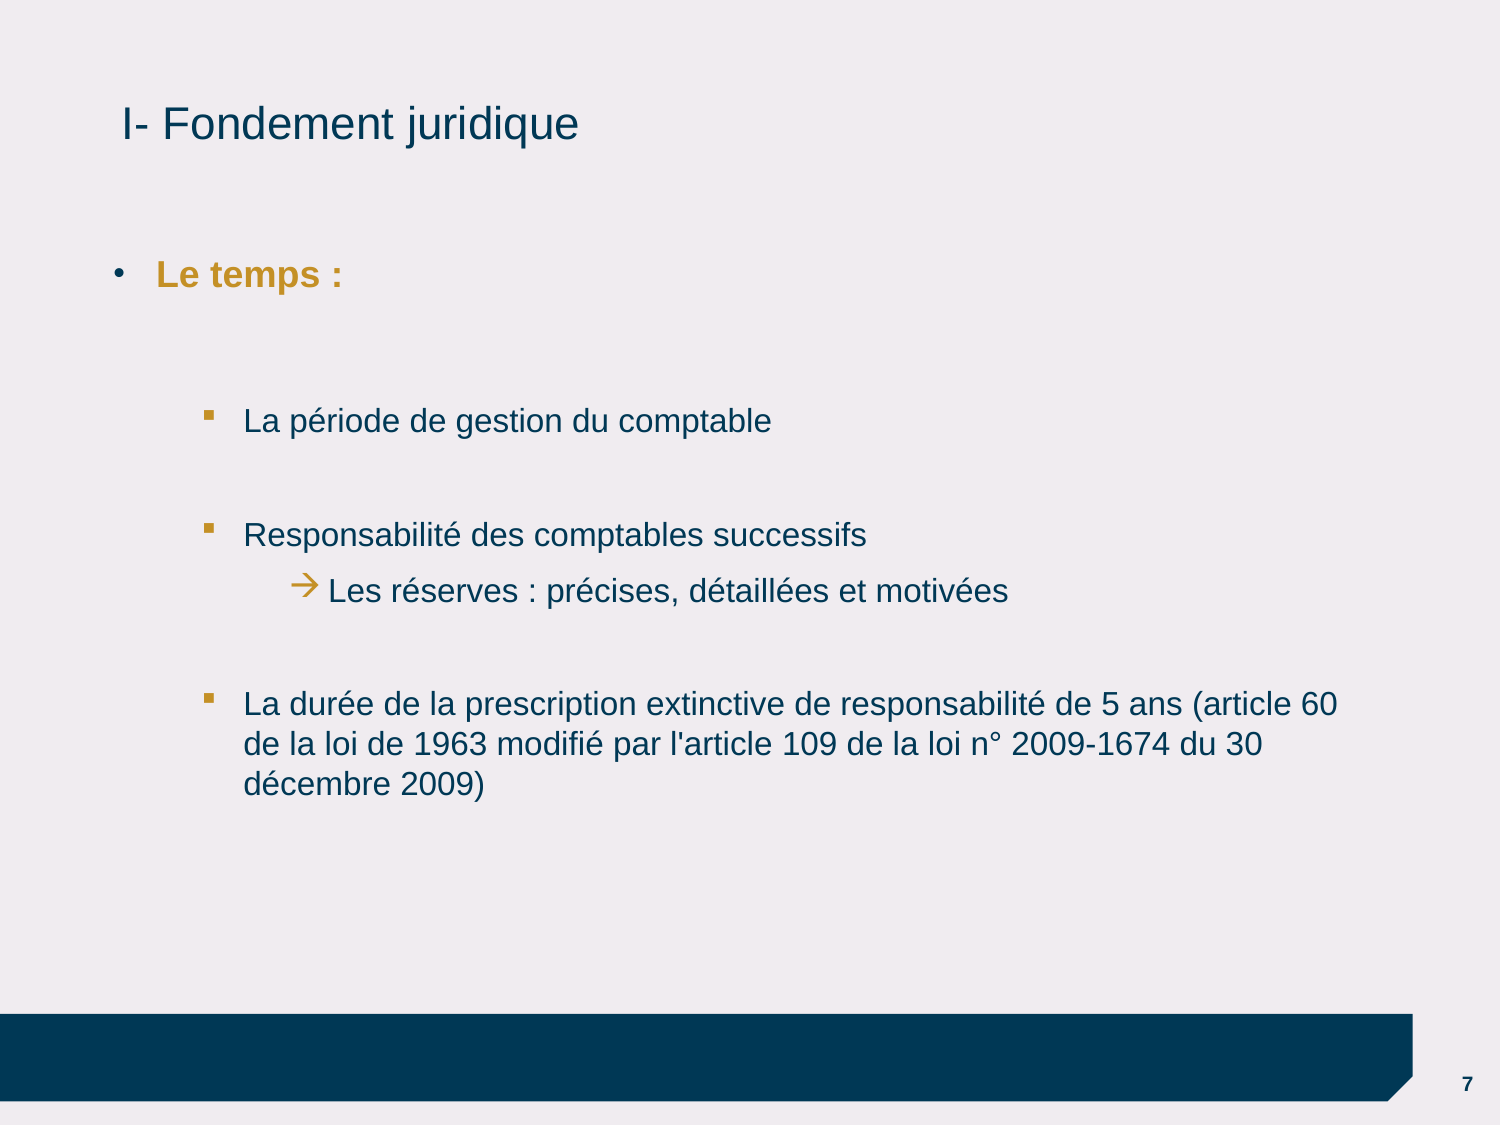

# I- Fondement juridique
Le temps :
La période de gestion du comptable
Responsabilité des comptables successifs
Les réserves : précises, détaillées et motivées
La durée de la prescription extinctive de responsabilité de 5 ans (article 60 de la loi de 1963 modifié par l'article 109 de la loi n° 2009-1674 du 30 décembre 2009)